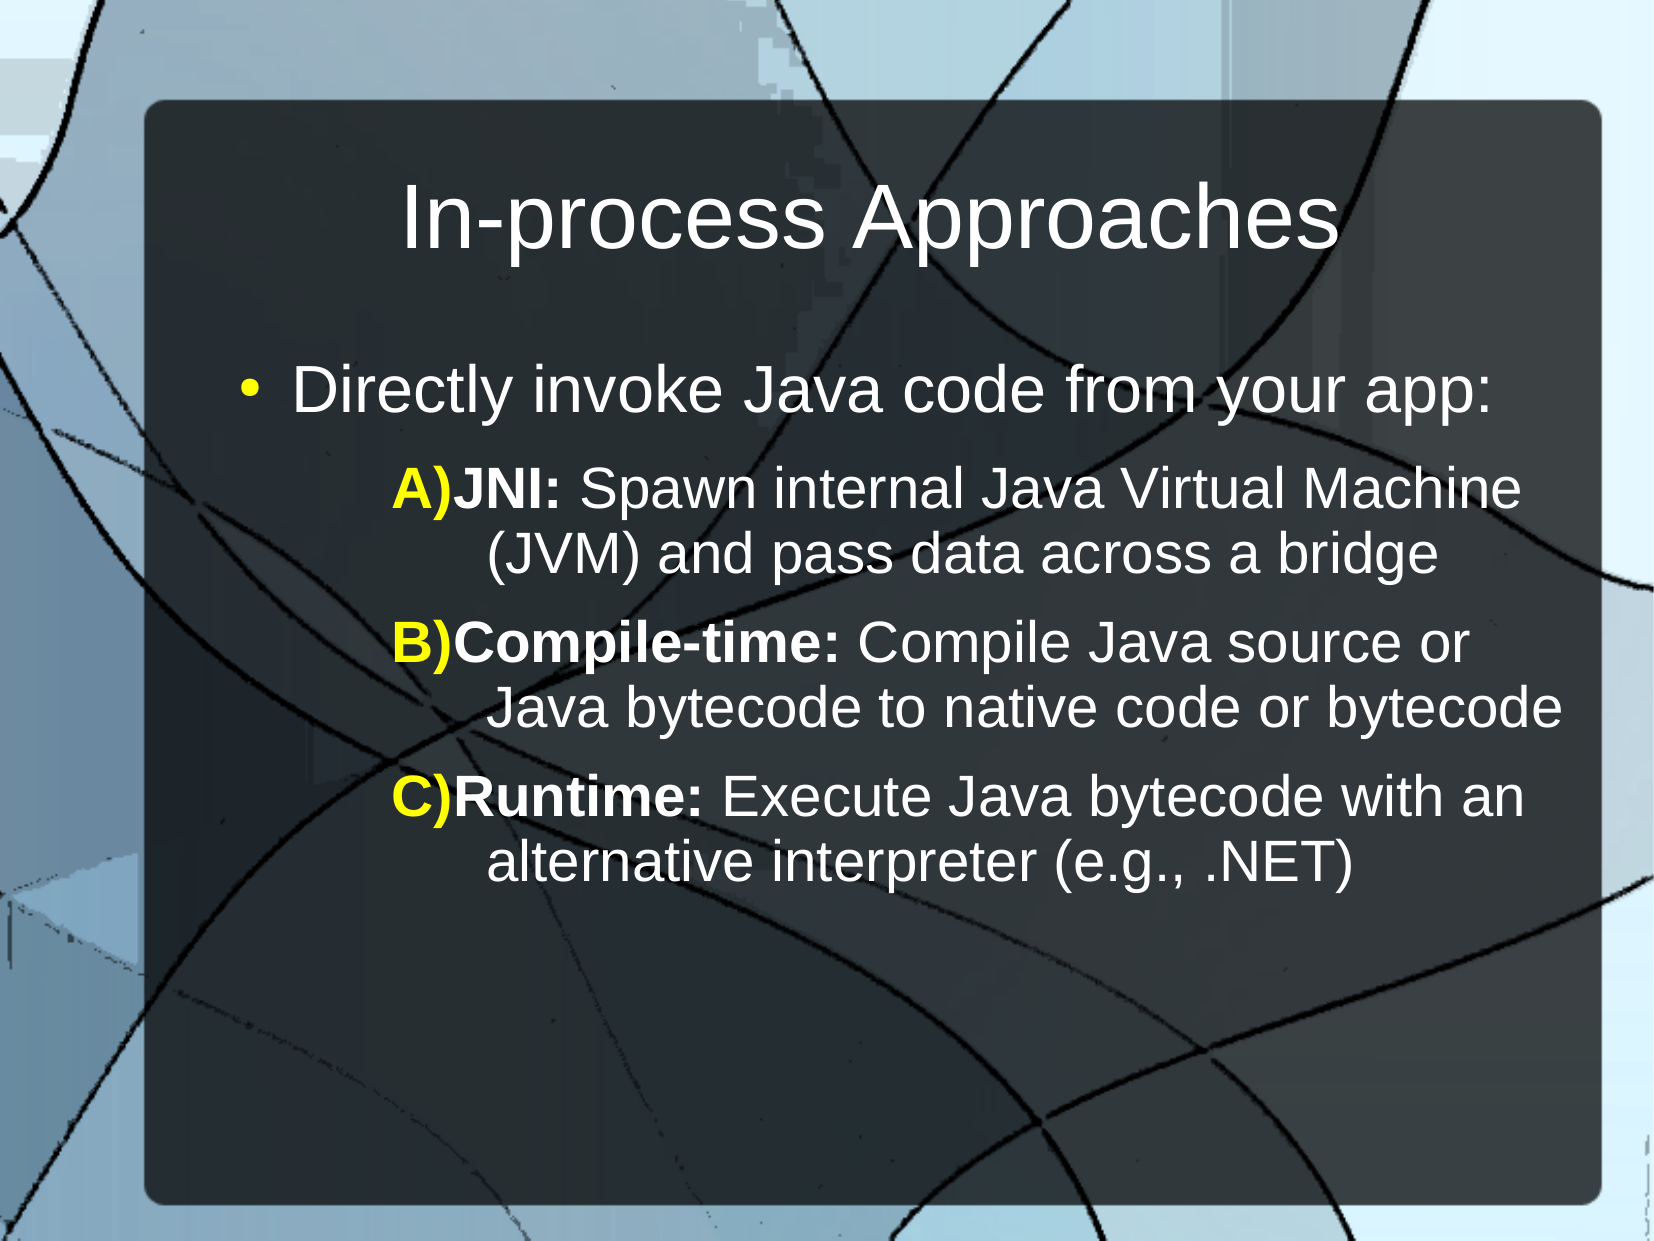

# In-process Approaches
Directly invoke Java code from your app:
JNI: Spawn internal Java Virtual Machine (JVM) and pass data across a bridge
Compile-time: Compile Java source or Java bytecode to native code or bytecode
Runtime: Execute Java bytecode with an alternative interpreter (e.g., .NET)